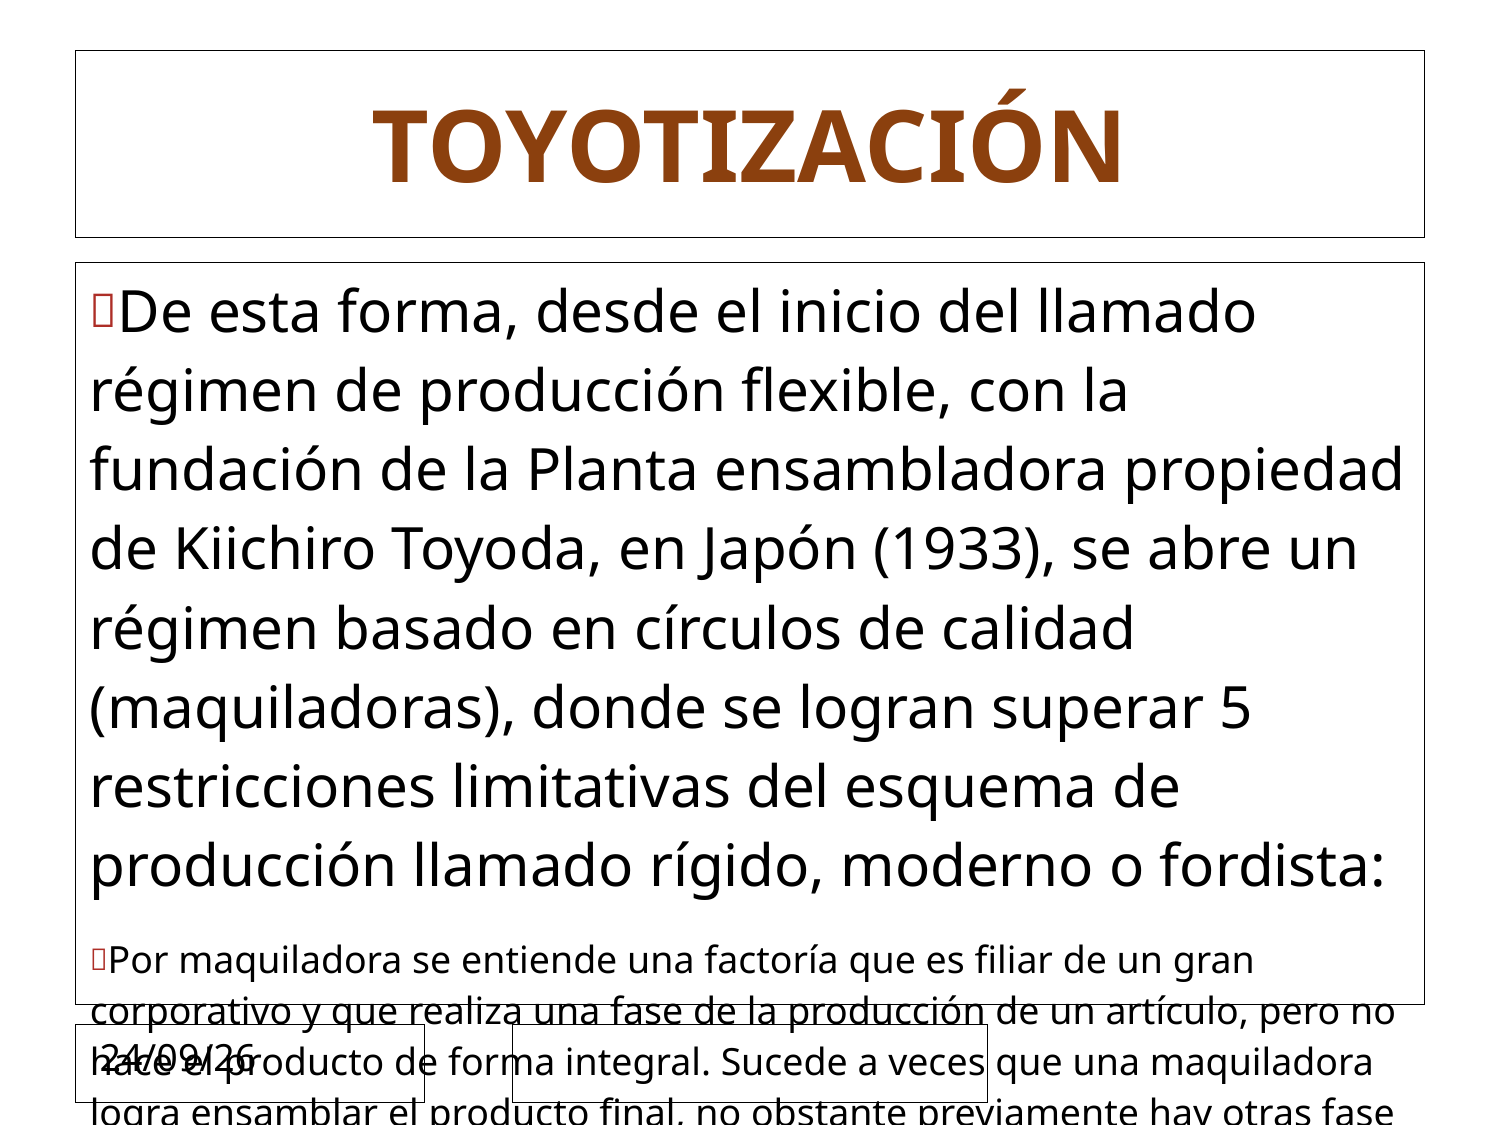

# TOYOTIZACIÓN
De esta forma, desde el inicio del llamado régimen de producción flexible, con la fundación de la Planta ensambladora propiedad de Kiichiro Toyoda, en Japón (1933), se abre un régimen basado en círculos de calidad (maquiladoras), donde se logran superar 5 restricciones limitativas del esquema de producción llamado rígido, moderno o fordista:
Por maquiladora se entiende una factoría que es filiar de un gran corporativo y que realiza una fase de la producción de un artículo, pero no hace el producto de forma integral. Sucede a veces que una maquiladora logra ensamblar el producto final, no obstante previamente hay otras fase de armado que no dependen de la misma.